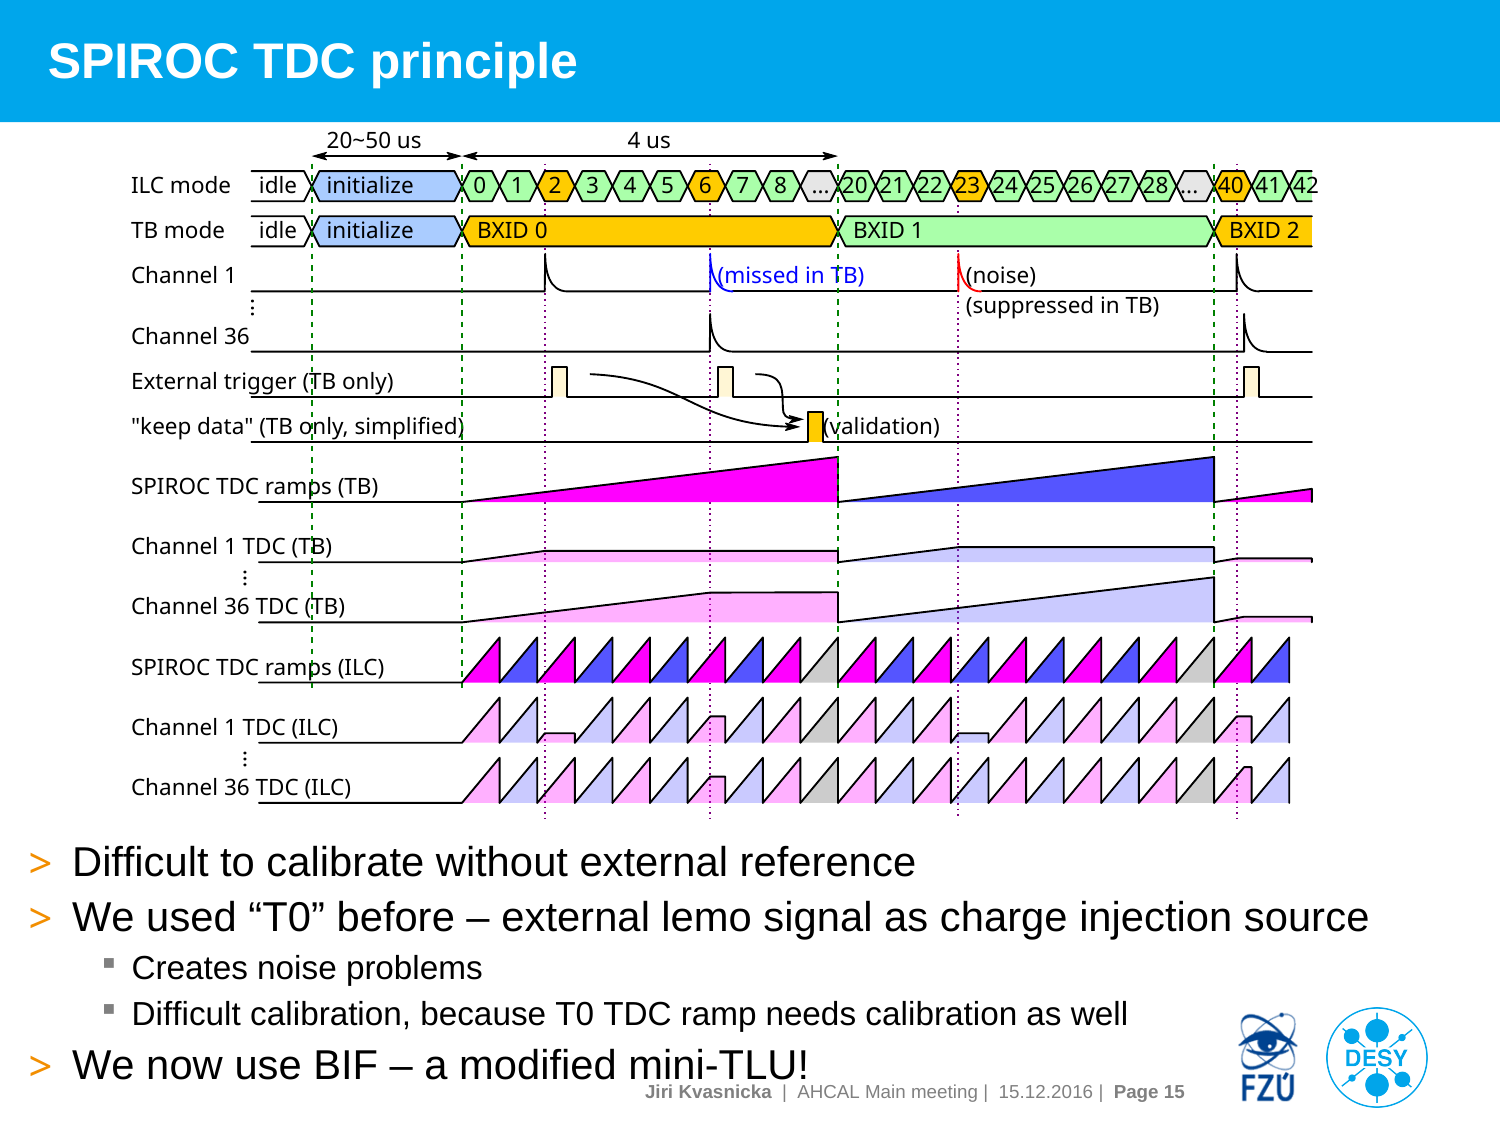

# SPIROC TDC principle
Difficult to calibrate without external reference
We used “T0” before – external lemo signal as charge injection source
Creates noise problems
Difficult calibration, because T0 TDC ramp needs calibration as well
We now use BIF – a modified mini-TLU!